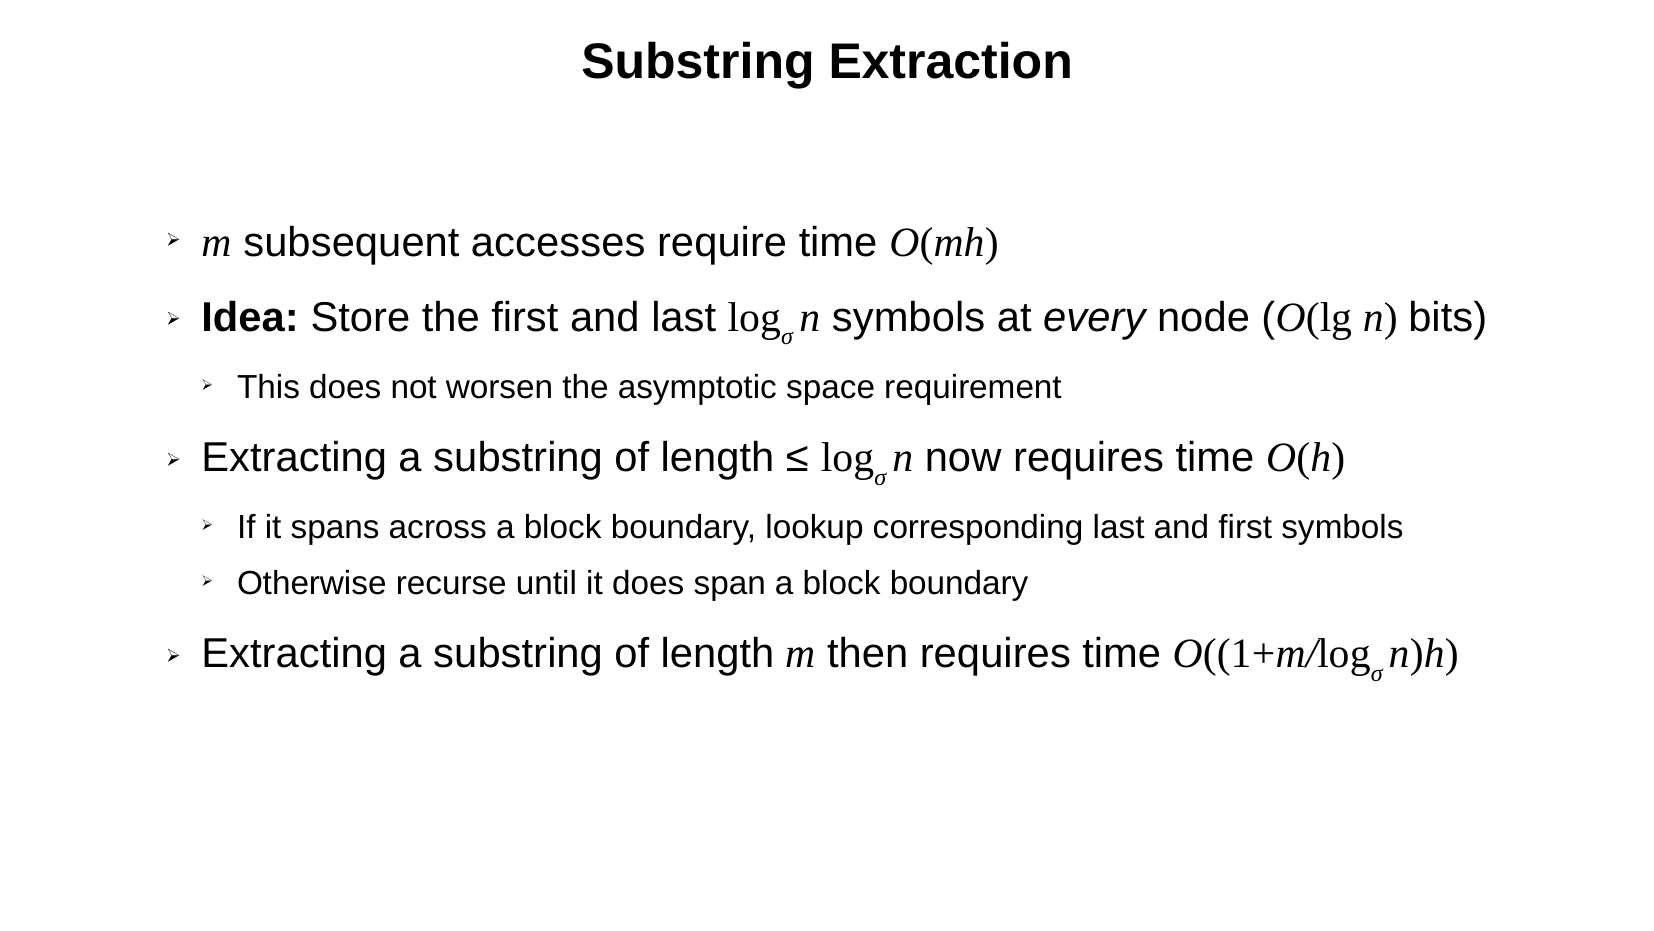

Substring Extraction
m subsequent accesses require time O(mh)
Idea: Store the first and last logσ n symbols at every node (O(lg n) bits)
This does not worsen the asymptotic space requirement
Extracting a substring of length ≤ logσ n now requires time O(h)
If it spans across a block boundary, lookup corresponding last and first symbols
Otherwise recurse until it does span a block boundary
Extracting a substring of length m then requires time O((1+m/logσ n)h)